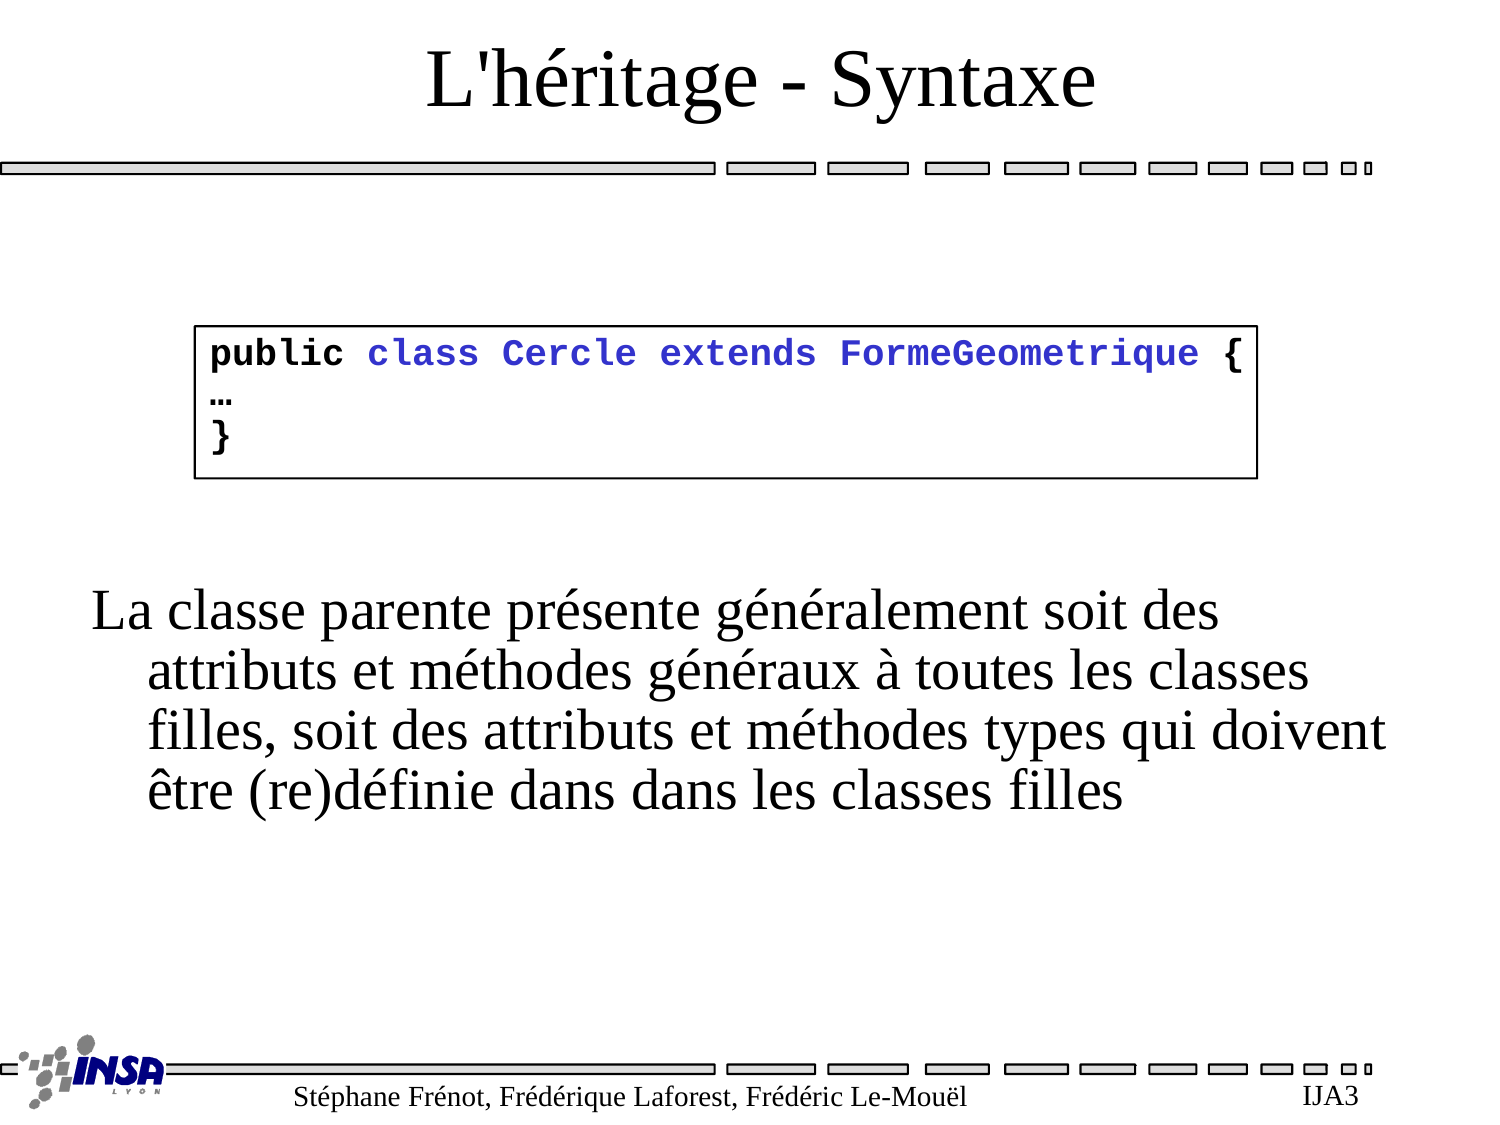

# L'héritage - Syntaxe
public class Cercle extends FormeGeometrique {
…
}
La classe parente présente généralement soit des attributs et méthodes généraux à toutes les classes filles, soit des attributs et méthodes types qui doivent être (re)définie dans dans les classes filles